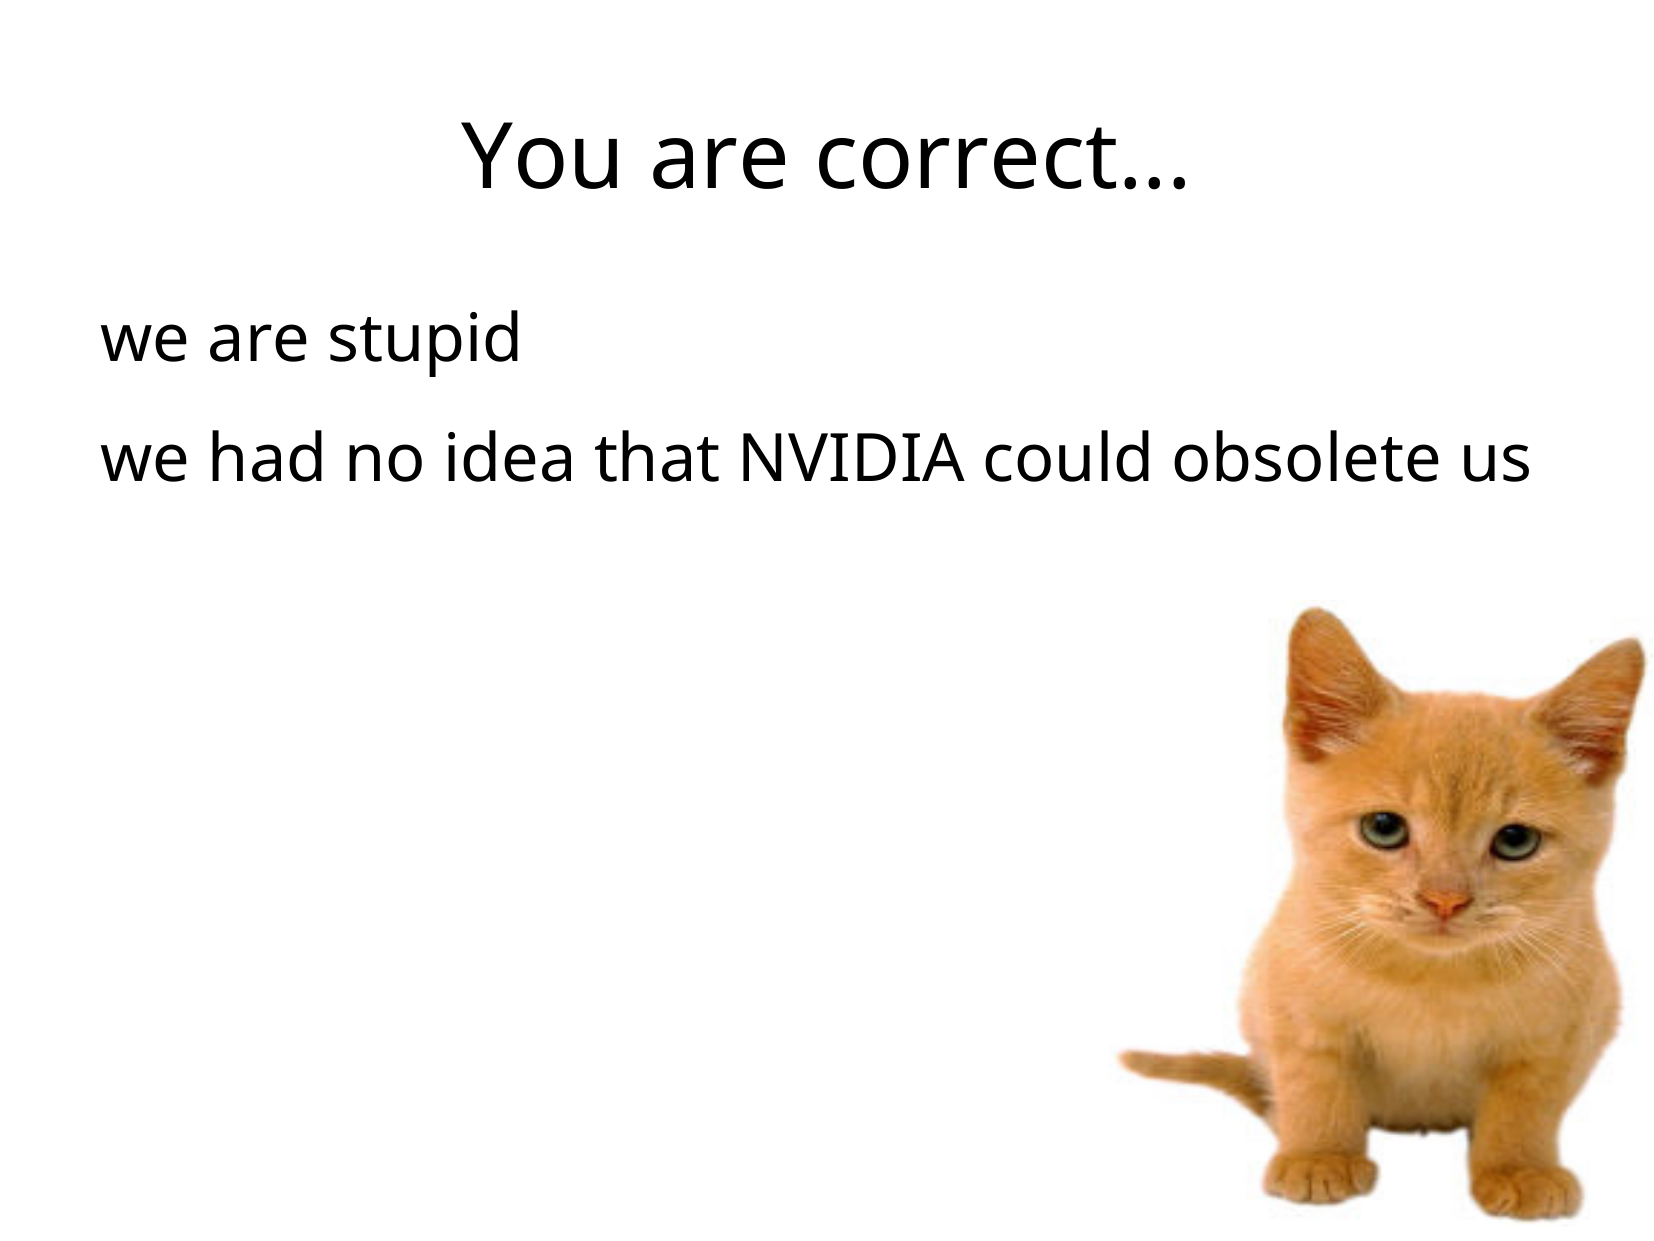

# You are correct...
we are stupid
we had no idea that NVIDIA could obsolete us